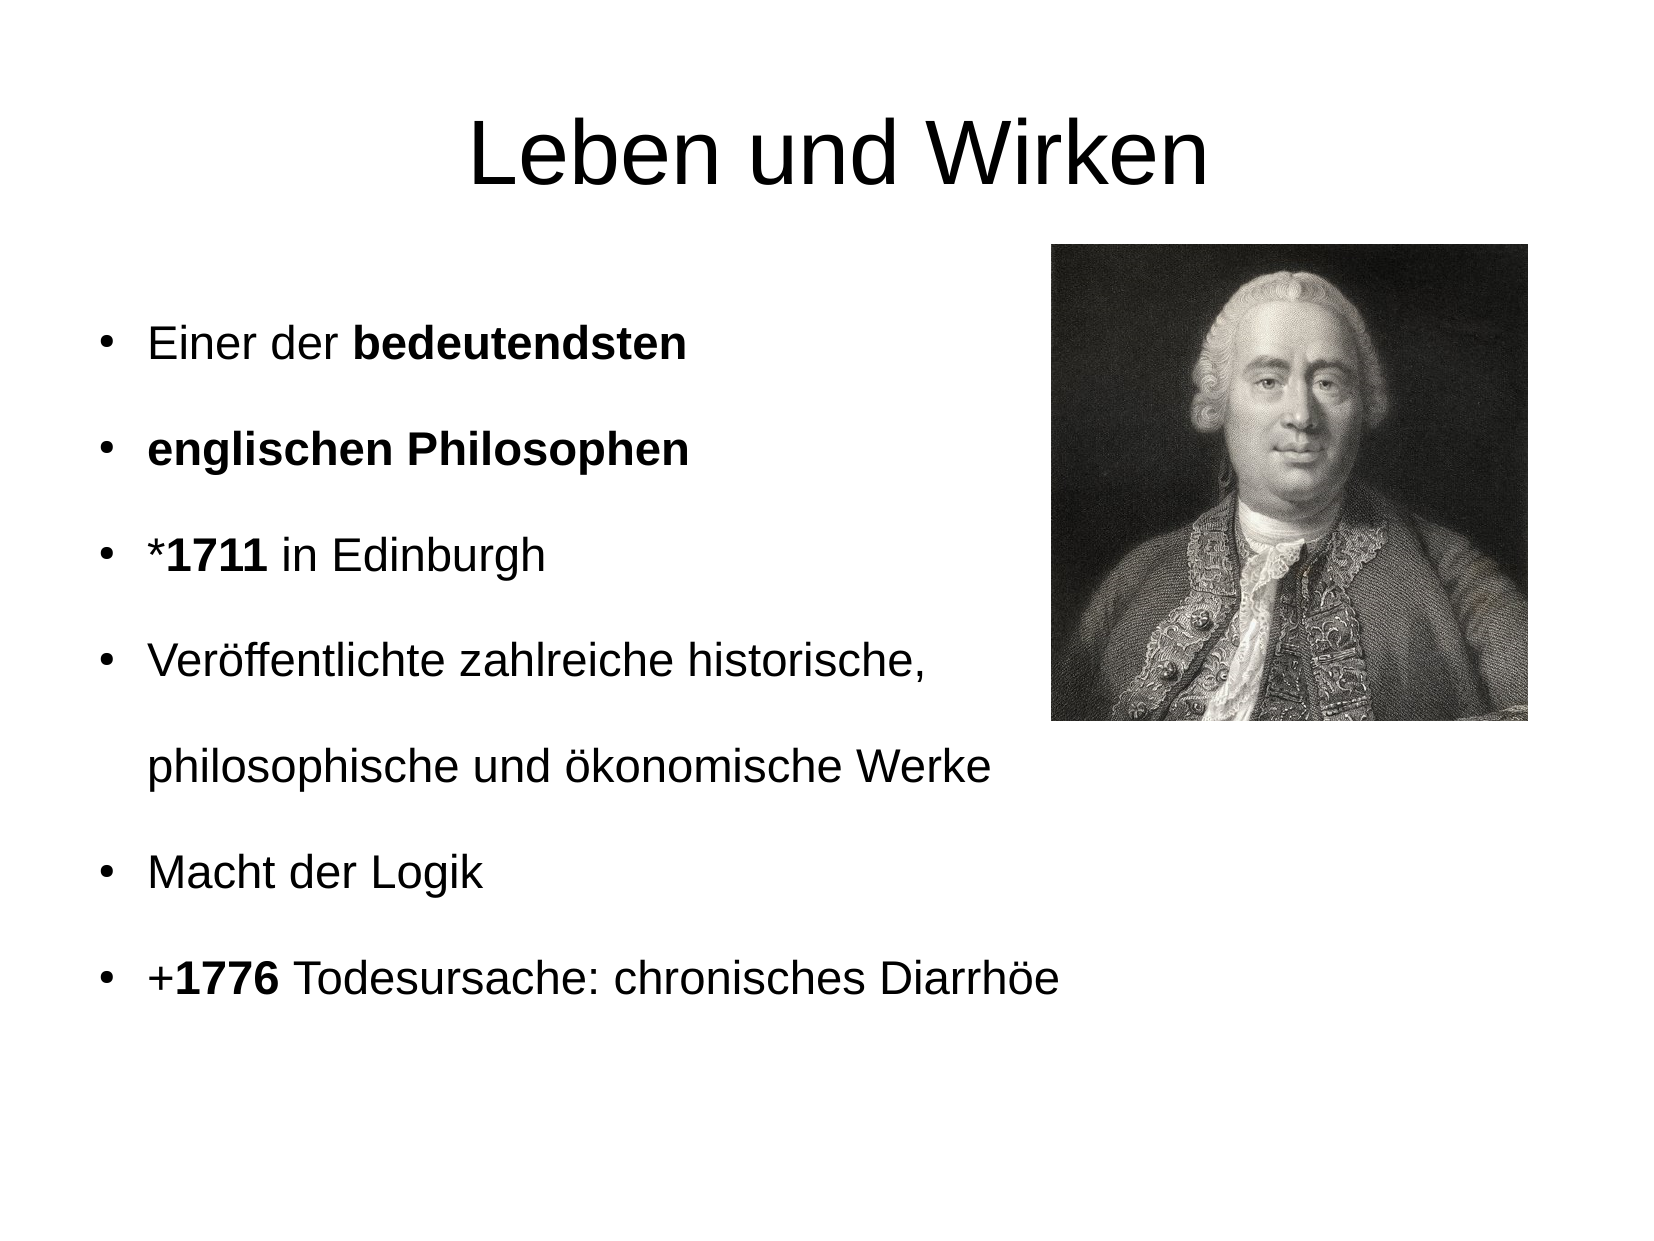

# Leben und Wirken
Einer der bedeutendsten
englischen Philosophen
*1711 in Edinburgh
Veröffentlichte zahlreiche historische,
philosophische und ökonomische Werke
Macht der Logik
+1776 Todesursache: chronisches Diarrhöe